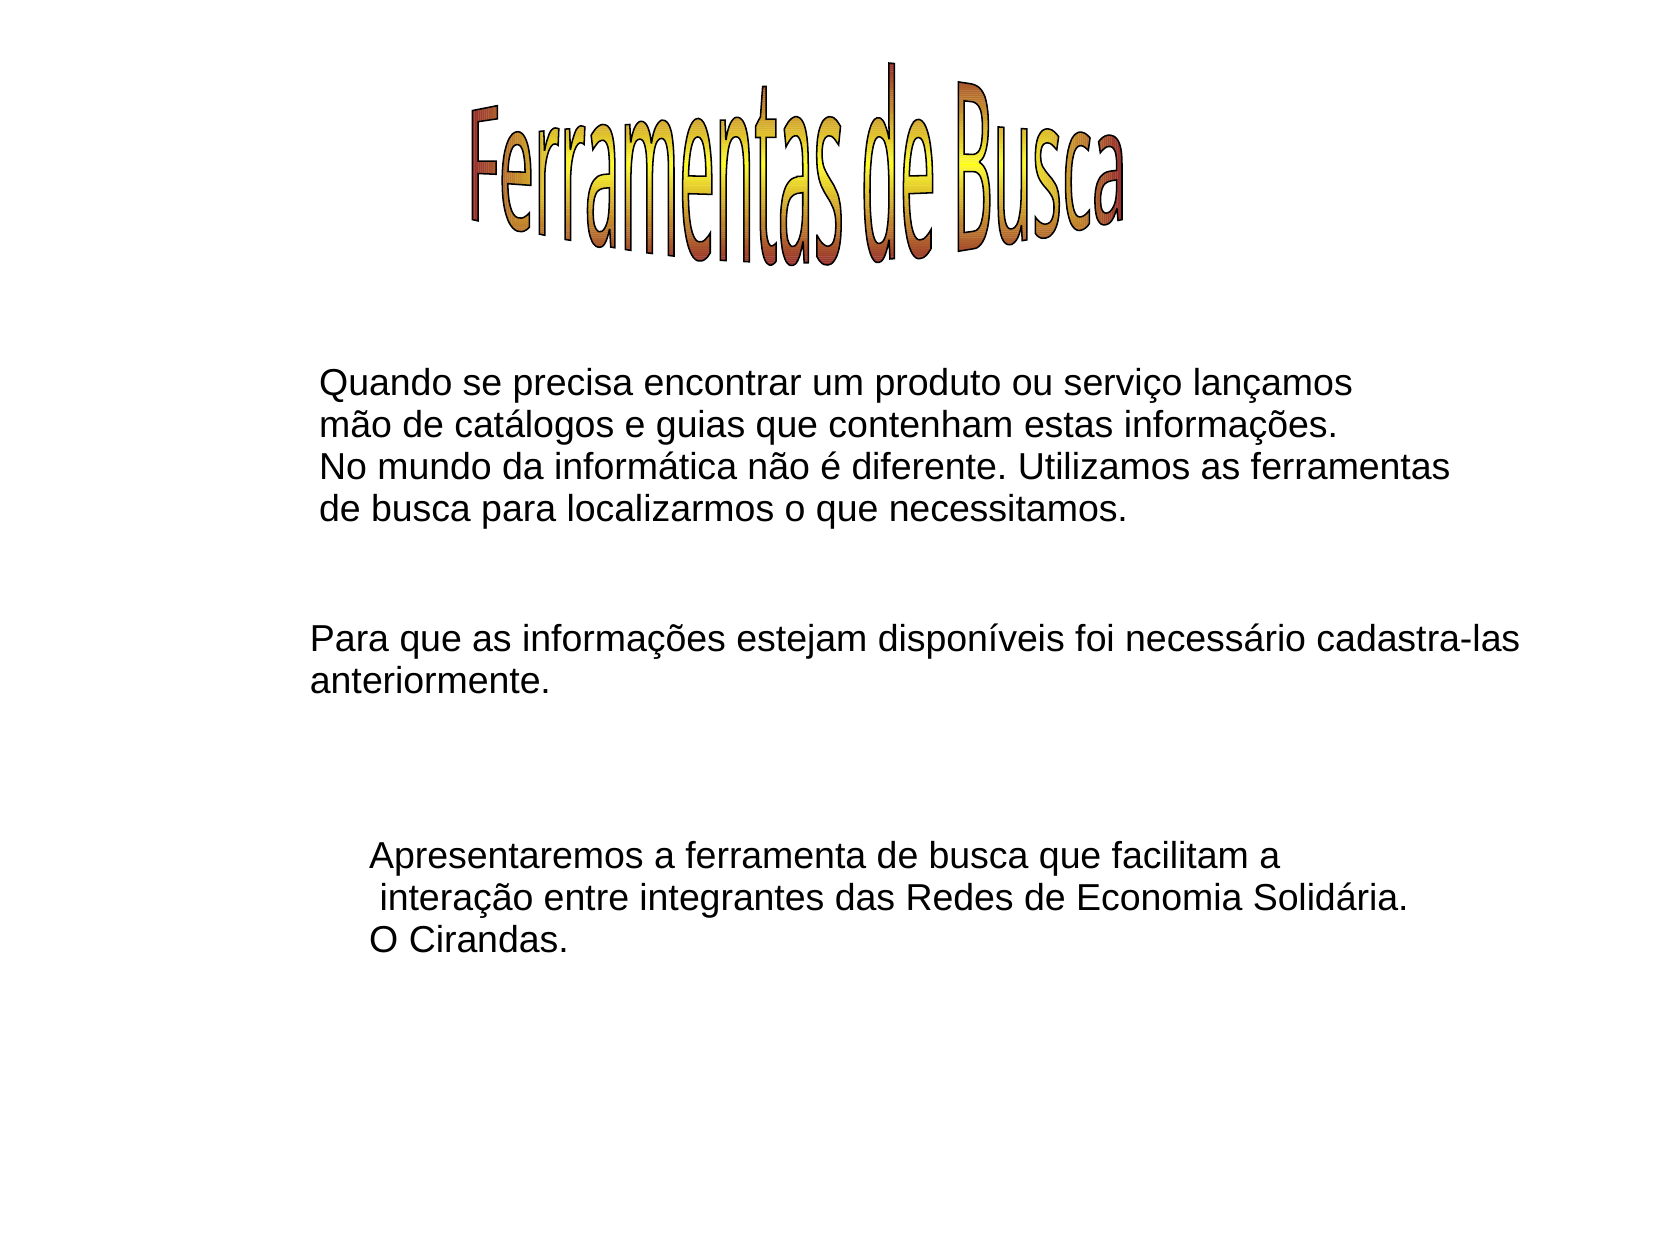

Ferramentas de Busca
Quando se precisa encontrar um produto ou serviço lançamos
mão de catálogos e guias que contenham estas informações.
No mundo da informática não é diferente. Utilizamos as ferramentas
de busca para localizarmos o que necessitamos.
Para que as informações estejam disponíveis foi necessário cadastra-las
anteriormente.
Apresentaremos a ferramenta de busca que facilitam a
 interação entre integrantes das Redes de Economia Solidária.
O Cirandas.